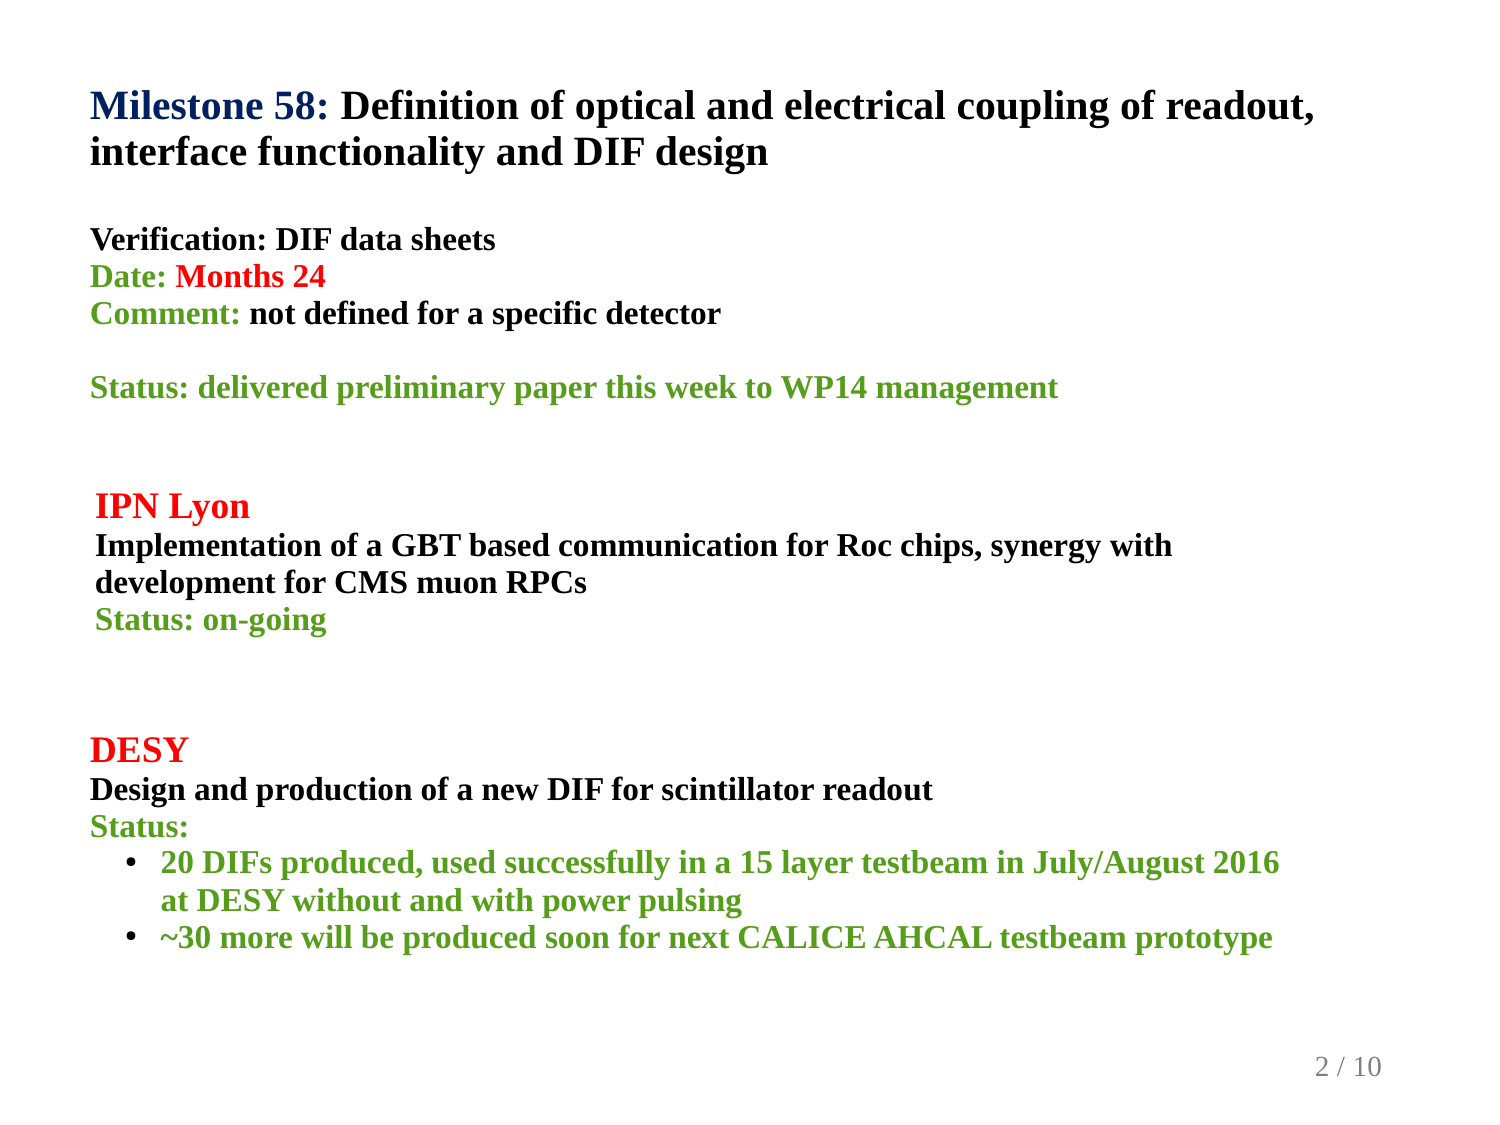

Milestone 58: Definition of optical and electrical coupling of readout, interface functionality and DIF design
Verification: DIF data sheets
Date: Months 24
Comment: not defined for a specific detector
Status: delivered preliminary paper this week to WP14 management
IPN Lyon
Implementation of a GBT based communication for Roc chips, synergy with development for CMS muon RPCs
Status: on-going
DESY
Design and production of a new DIF for scintillator readout
Status:
20 DIFs produced, used successfully in a 15 layer testbeam in July/August 2016 at DESY without and with power pulsing
~30 more will be produced soon for next CALICE AHCAL testbeam prototype
2